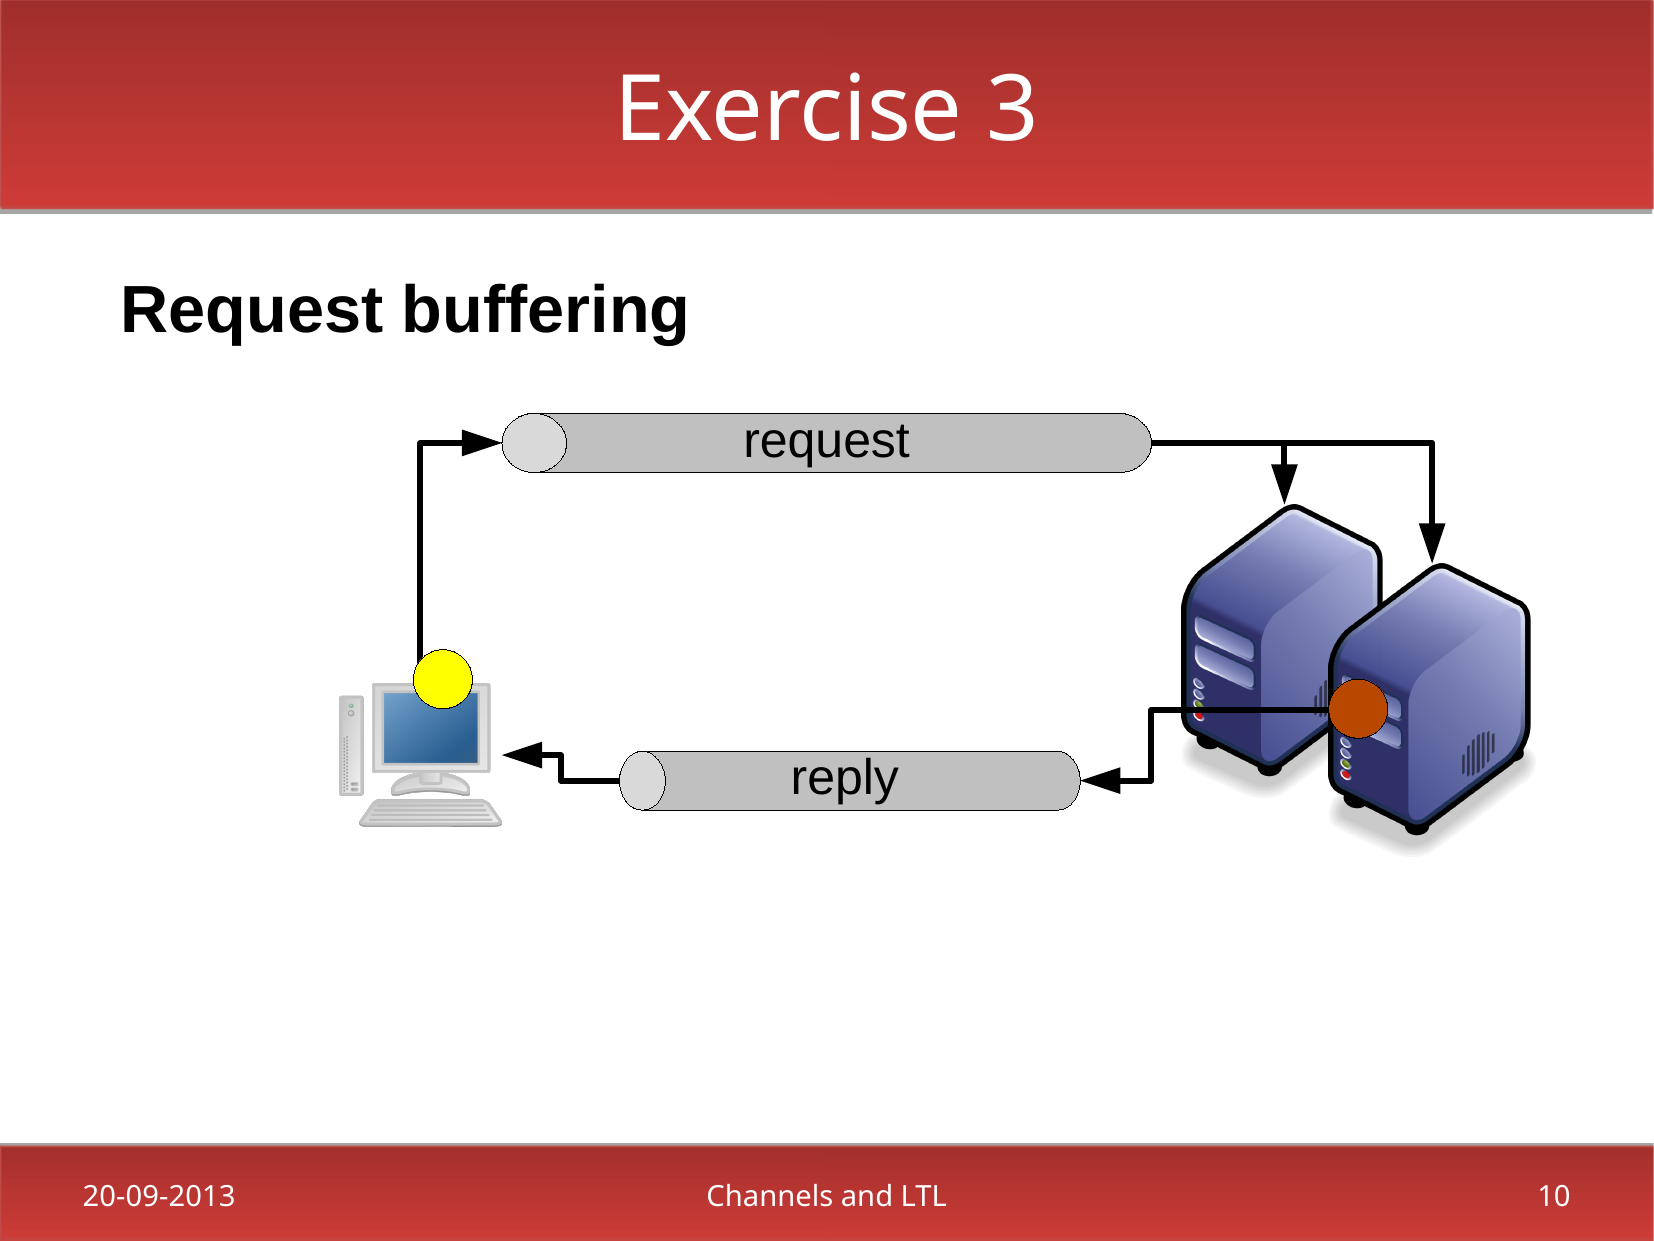

# Exercise 3
Request buffering
request
reply
20-09-2013
Channels and LTL
10